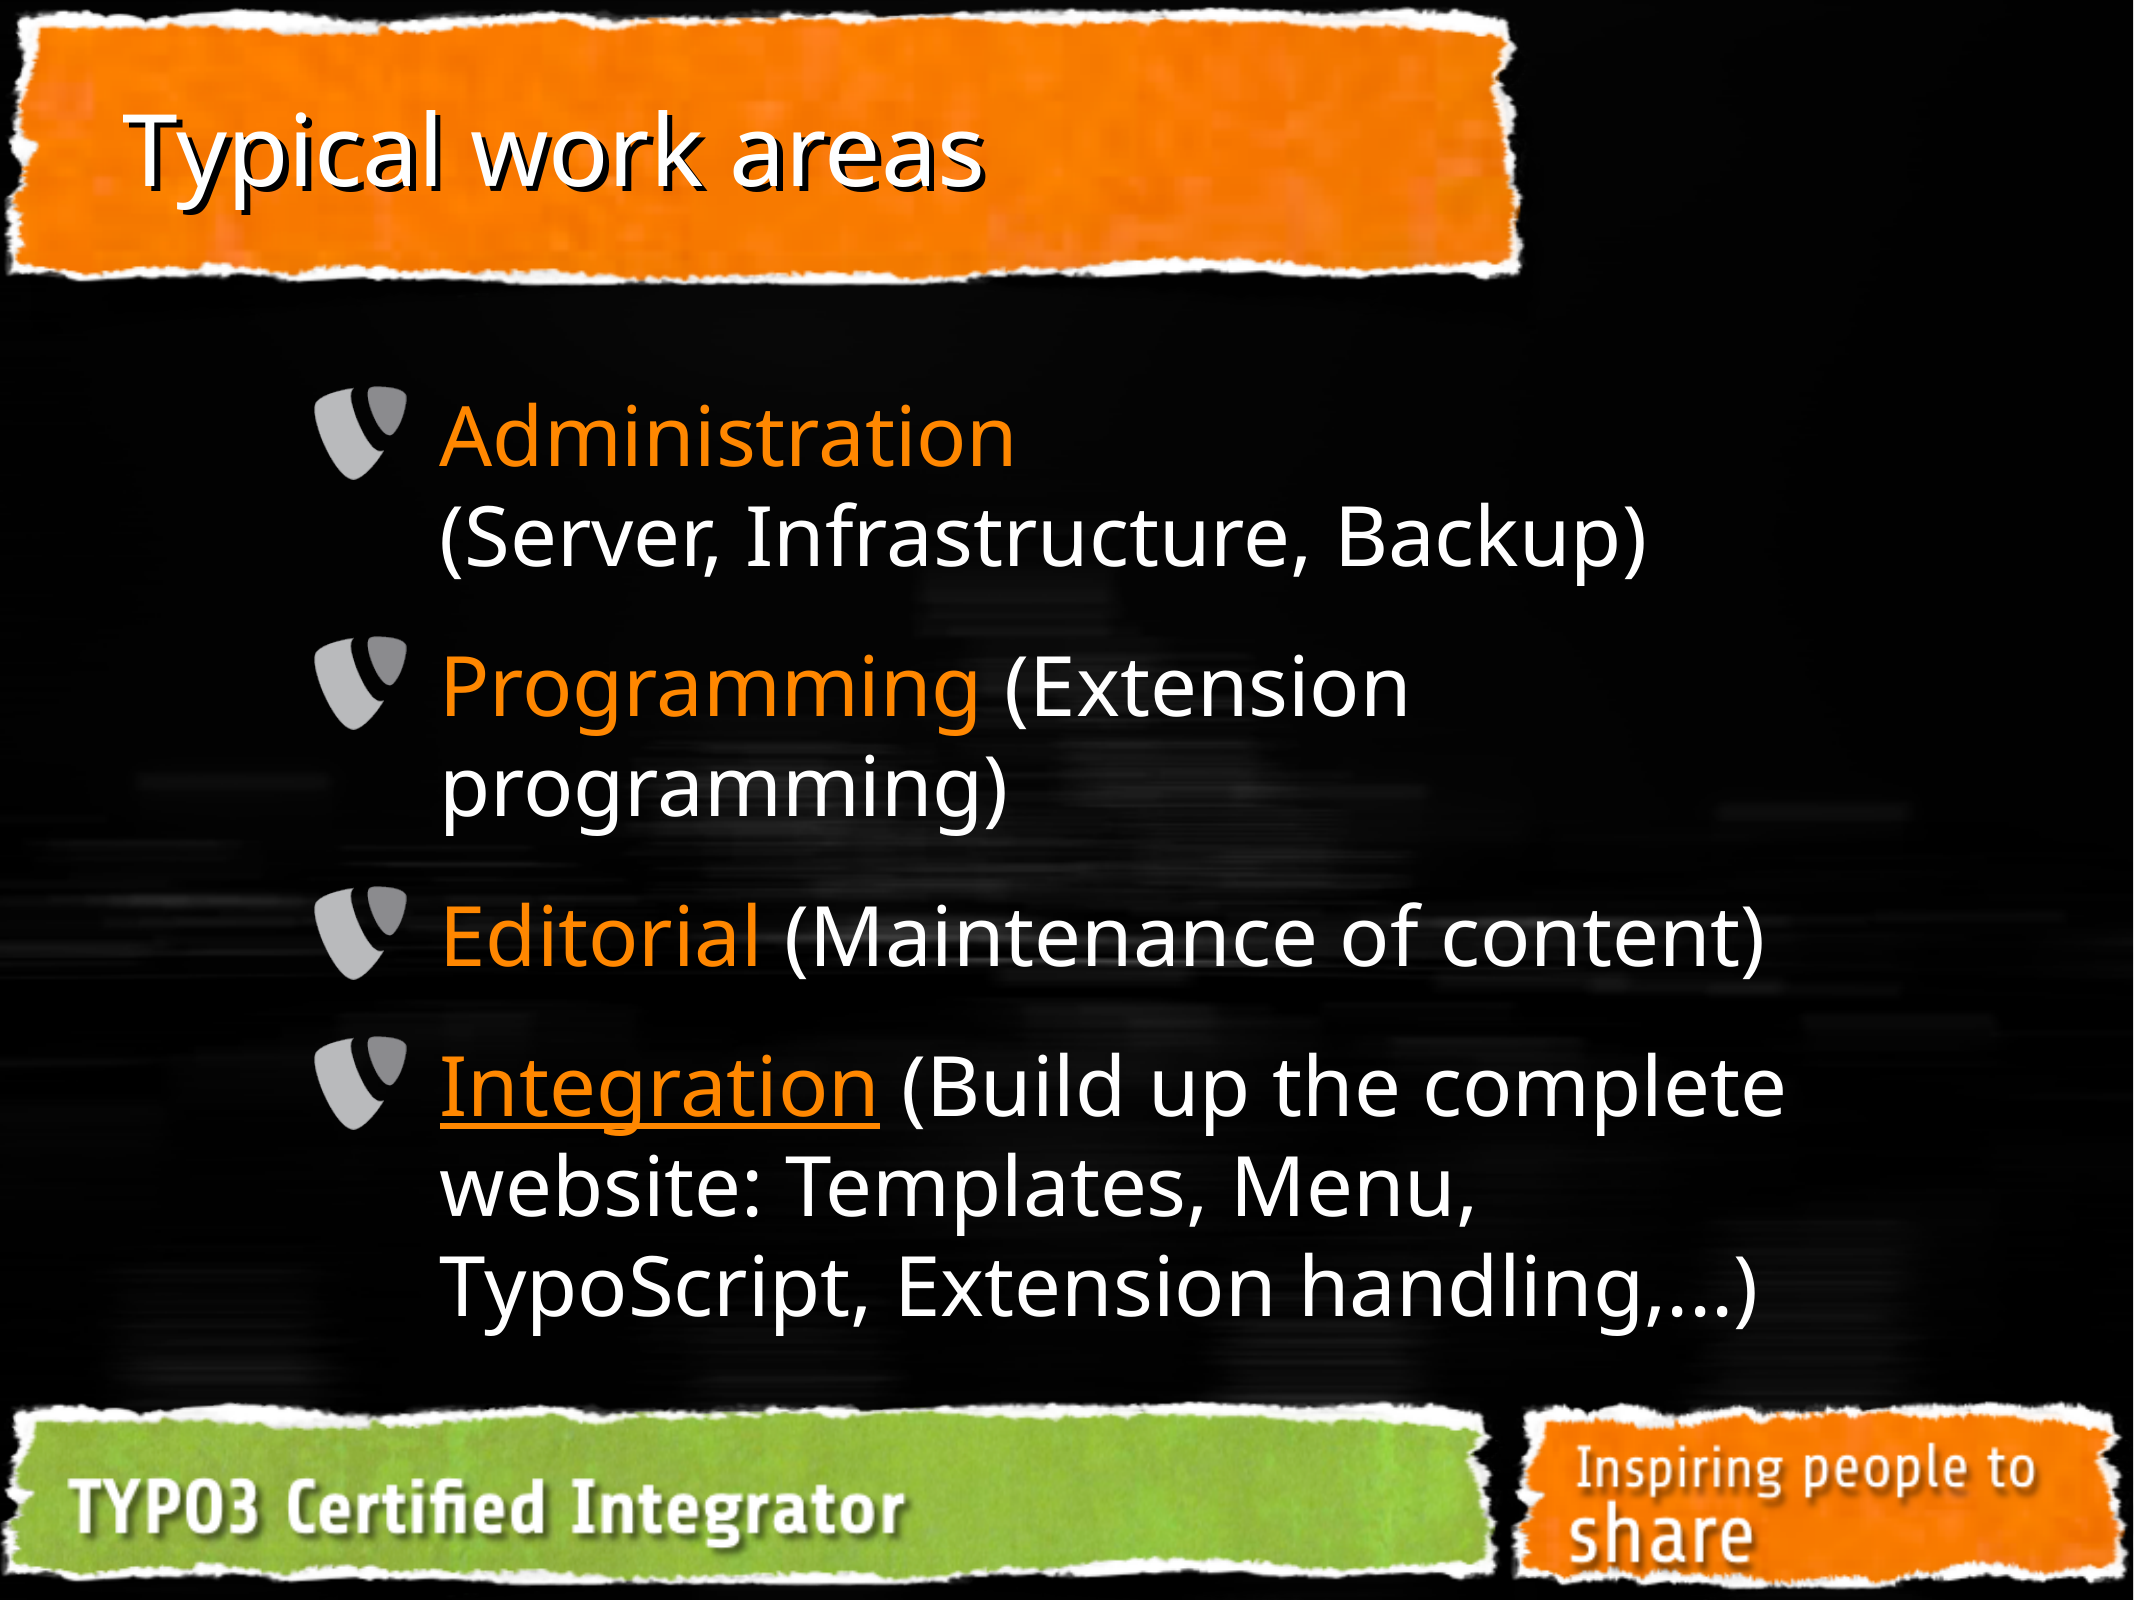

# Typical work areas
Administration
(Server, Infrastructure, Backup)
Programming (Extension programming)
Editorial (Maintenance of content)
Integration (Build up the complete website: Templates, Menu, TypoScript, Extension handling,...)